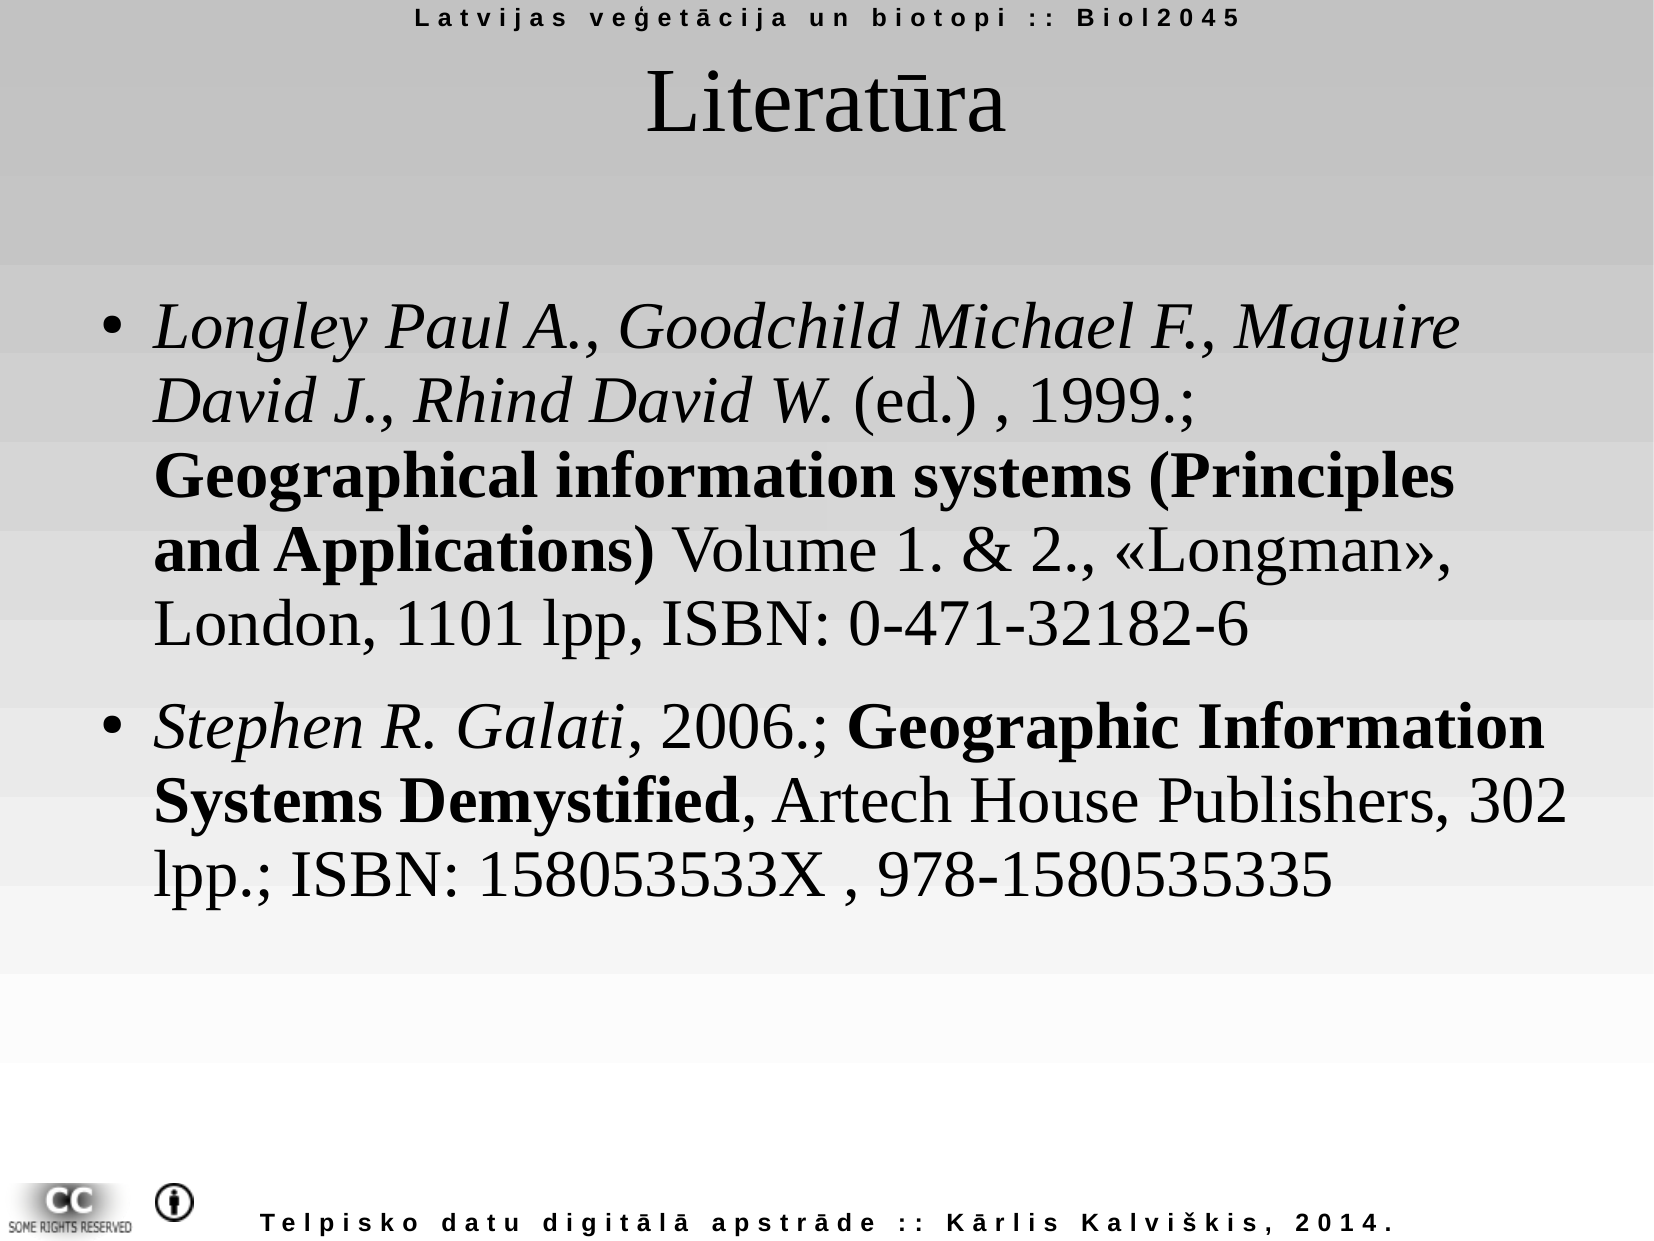

# Literatūra
Longley Paul A., Goodchild Michael F., Maguire David J., Rhind David W. (ed.) , 1999.; Geographical information systems (Principles and Applications) Volume 1. & 2., «Longman», London, 1101 lpp, ISBN: 0-471-32182-6
Stephen R. Galati, 2006.; Geographic Information Systems Demystified, Artech House Publishers, 302 lpp.; ISBN: 158053533X , 978-1580535335